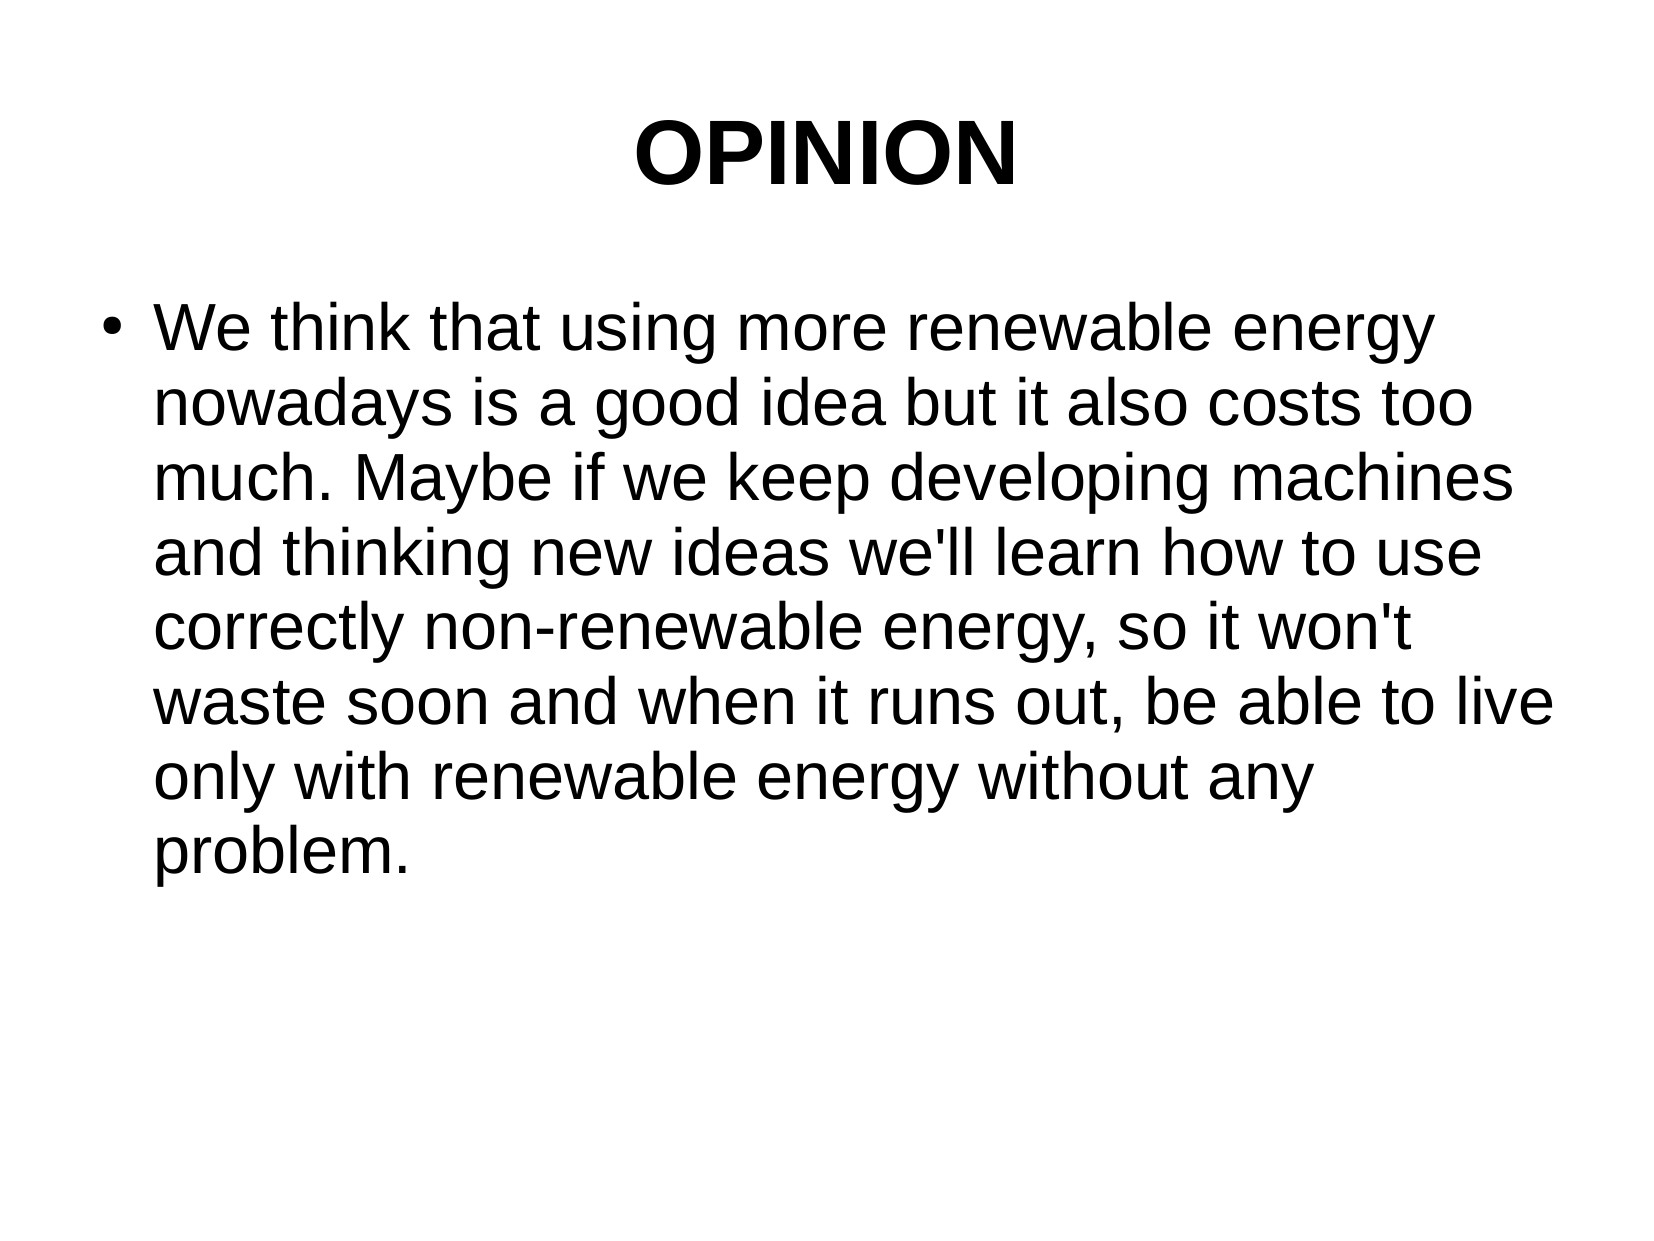

# OPINION
We think that using more renewable energy nowadays is a good idea but it also costs too much. Maybe if we keep developing machines and thinking new ideas we'll learn how to use correctly non-renewable energy, so it won't waste soon and when it runs out, be able to live only with renewable energy without any problem.